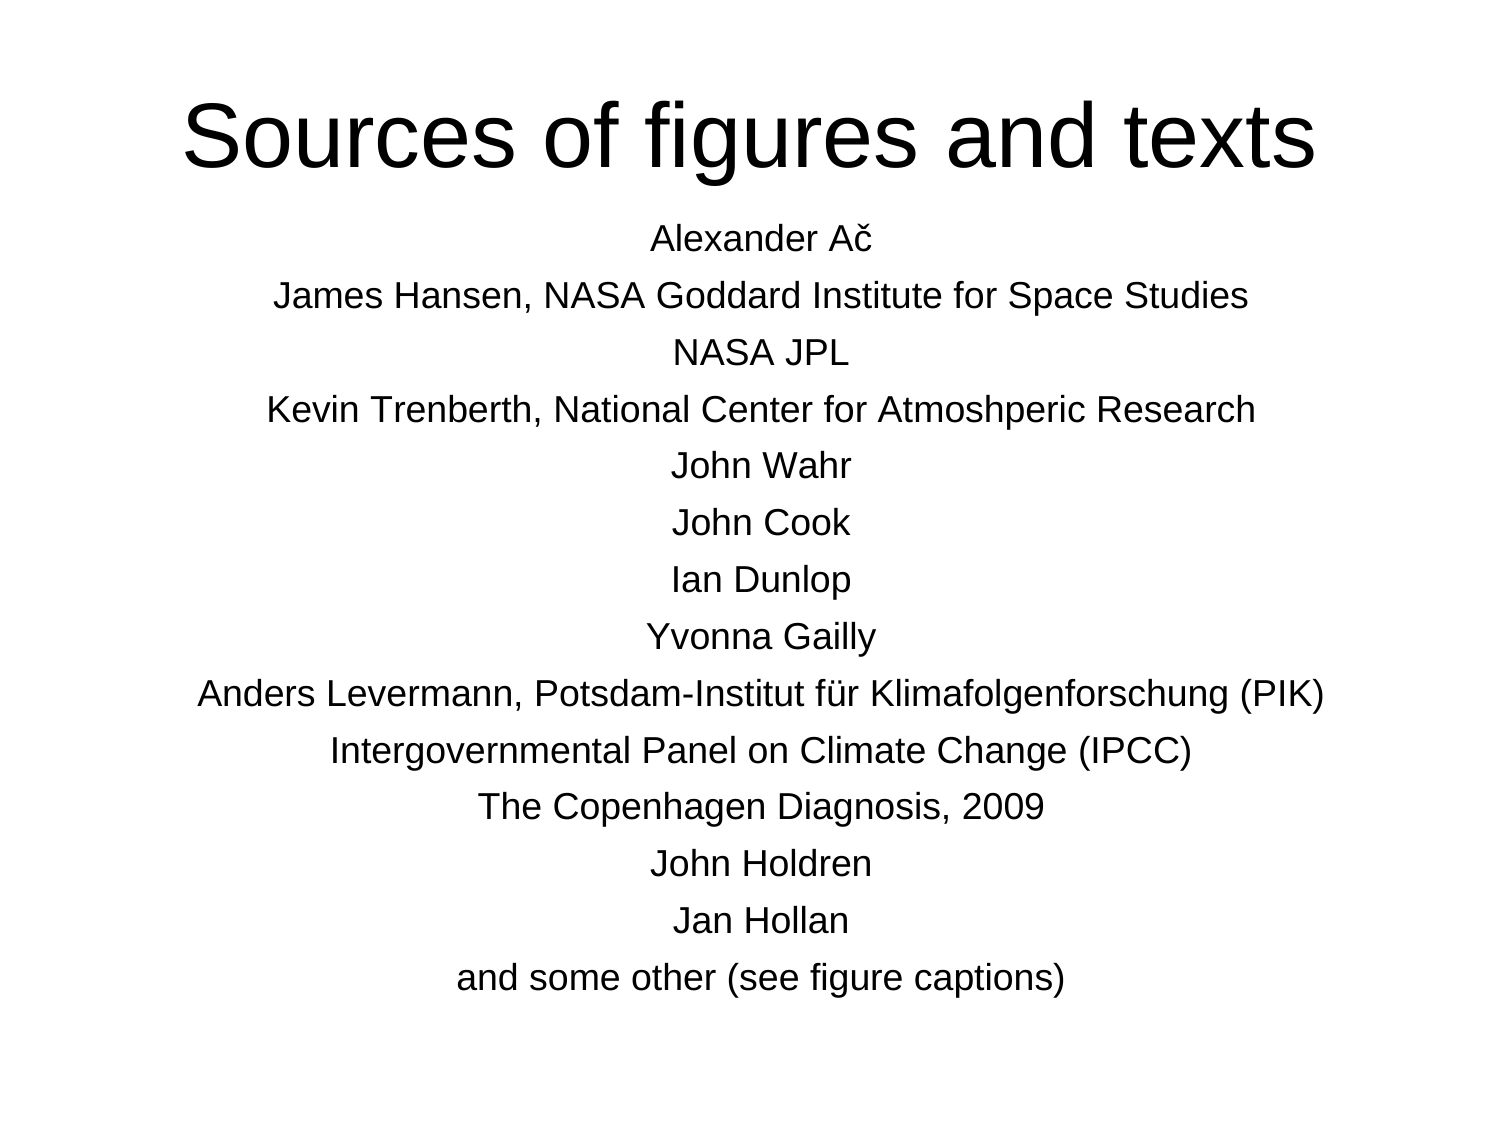

# Sources of figures and texts
Alexander Ač
James Hansen, NASA Goddard Institute for Space Studies
NASA JPL
Kevin Trenberth, National Center for Atmoshperic Research
John Wahr
John Cook
Ian Dunlop
Yvonna Gailly
Anders Levermann, Potsdam-Institut für Klimafolgenforschung (PIK)
Intergovernmental Panel on Climate Change (IPCC)
The Copenhagen Diagnosis, 2009
John Holdren
Jan Hollan
and some other (see figure captions)